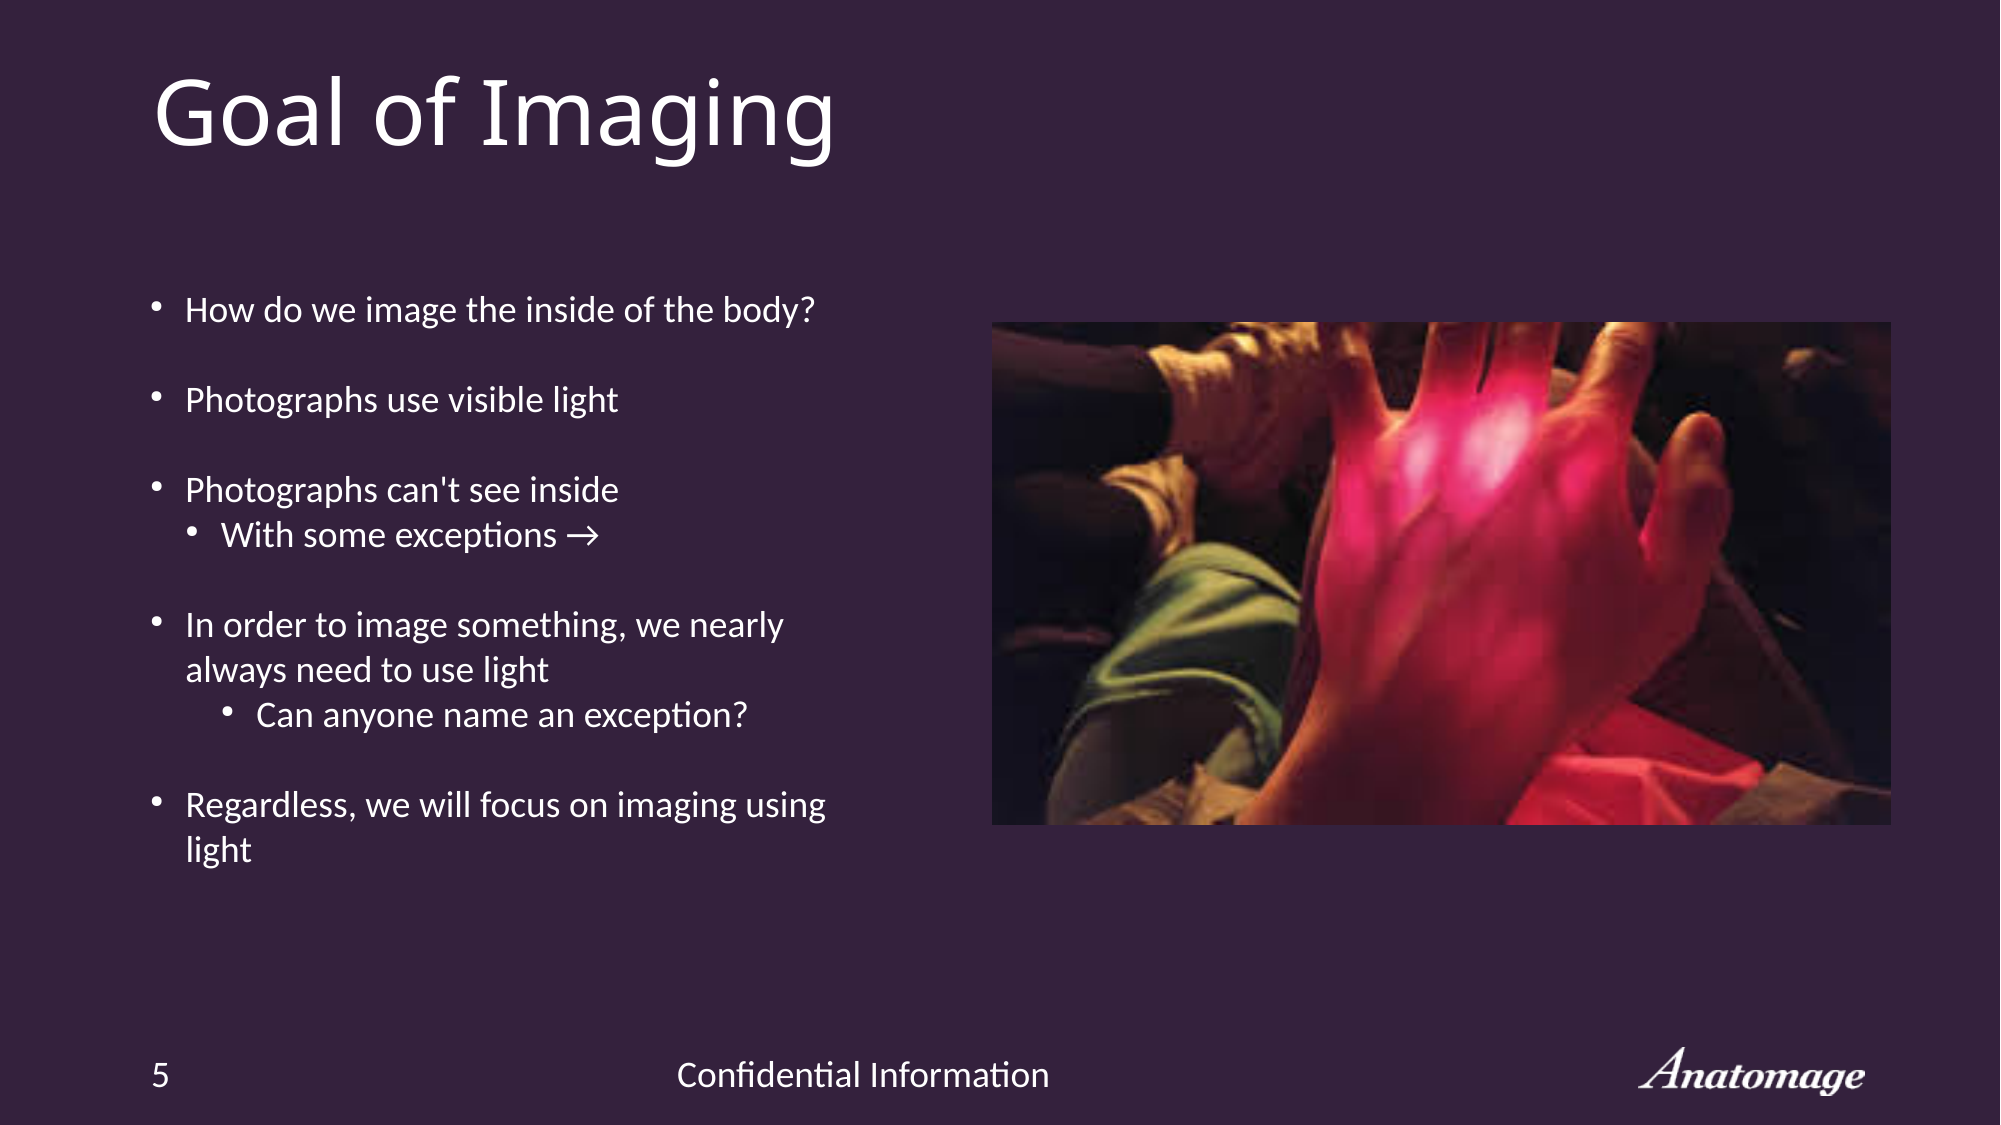

# Goal of Imaging
How do we image the inside of the body?
Photographs use visible light
Photographs can't see inside
With some exceptions →
In order to image something, we nearly always need to use light
Can anyone name an exception?
Regardless, we will focus on imaging using light
Confidential Information